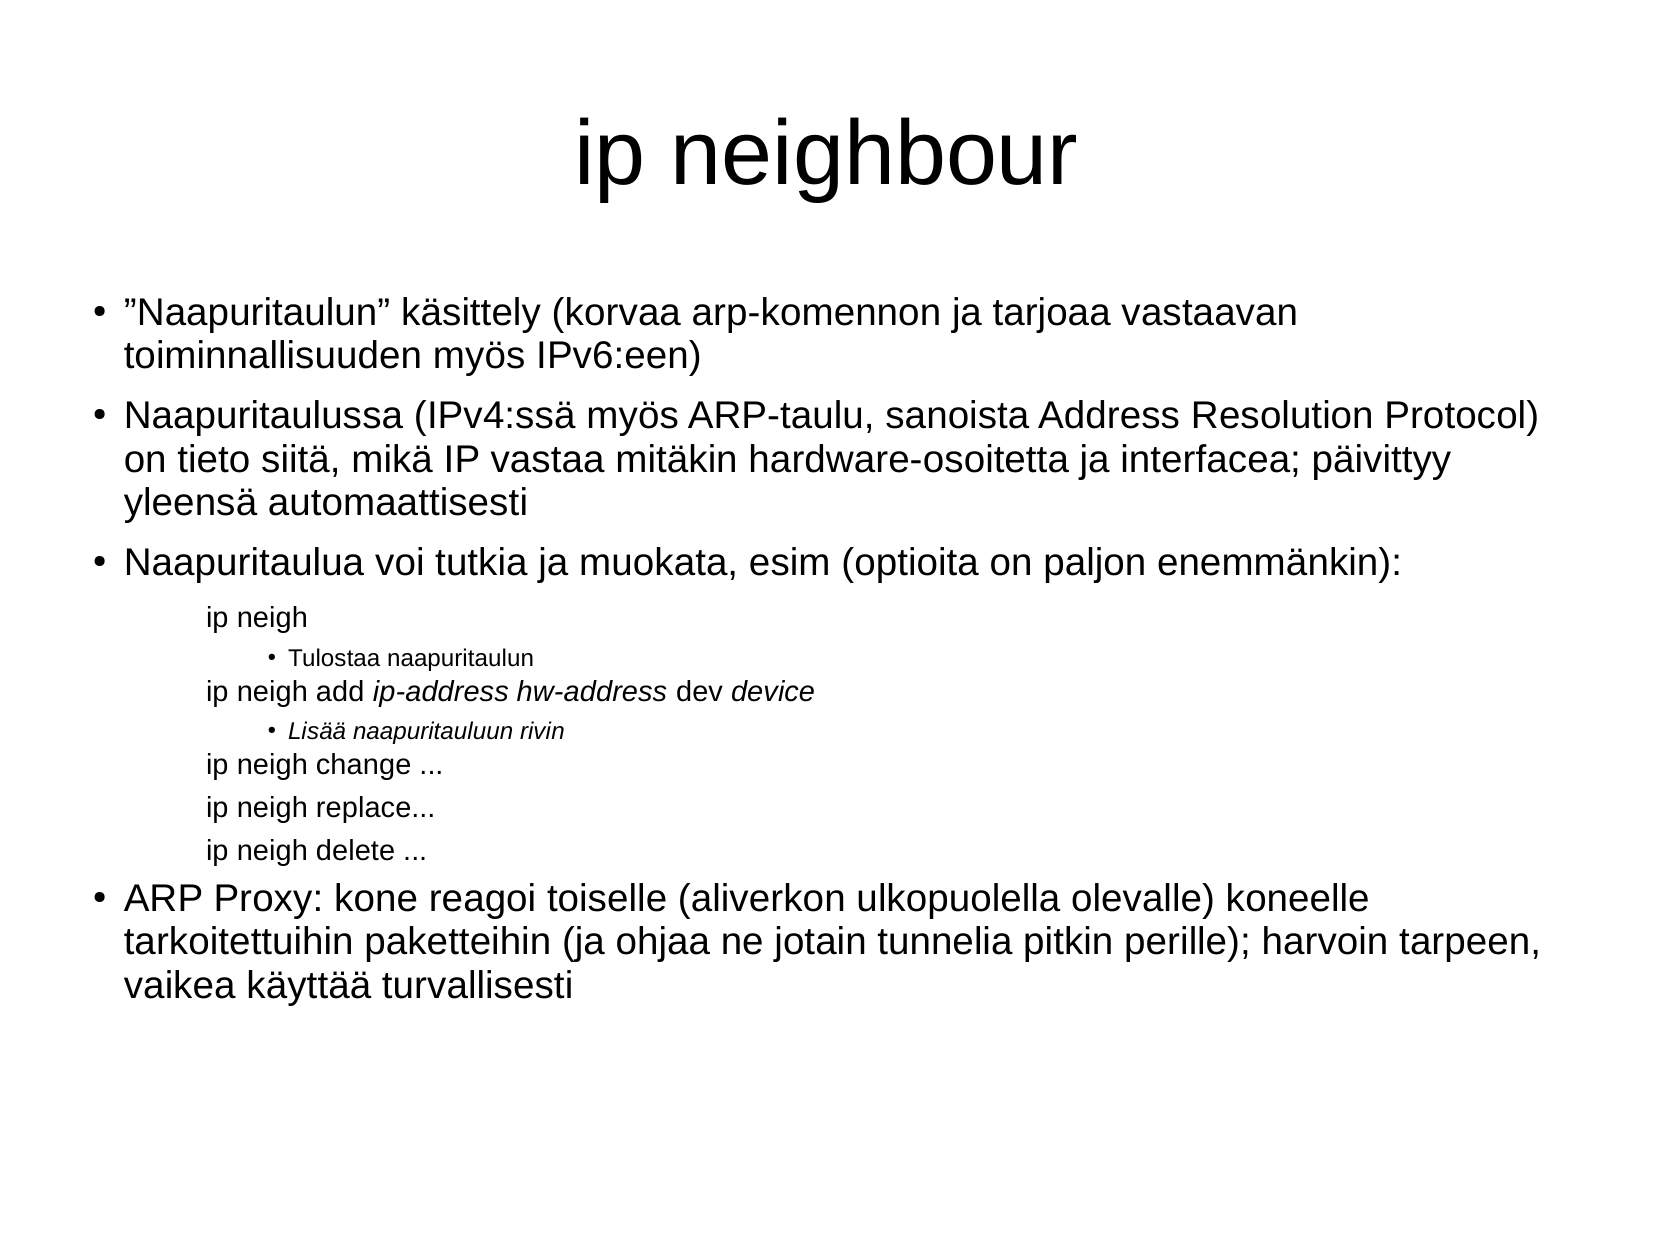

# ip neighbour
”Naapuritaulun” käsittely (korvaa arp-komennon ja tarjoaa vastaavan toiminnallisuuden myös IPv6:een)
Naapuritaulussa (IPv4:ssä myös ARP-taulu, sanoista Address Resolution Protocol) on tieto siitä, mikä IP vastaa mitäkin hardware-osoitetta ja interfacea; päivittyy yleensä automaattisesti
Naapuritaulua voi tutkia ja muokata, esim (optioita on paljon enemmänkin):
ip neigh
Tulostaa naapuritaulun
ip neigh add ip-address hw-address dev device
Lisää naapuritauluun rivin
ip neigh change ...
ip neigh replace...
ip neigh delete ...
ARP Proxy: kone reagoi toiselle (aliverkon ulkopuolella olevalle) koneelle tarkoitettuihin paketteihin (ja ohjaa ne jotain tunnelia pitkin perille); harvoin tarpeen, vaikea käyttää turvallisesti